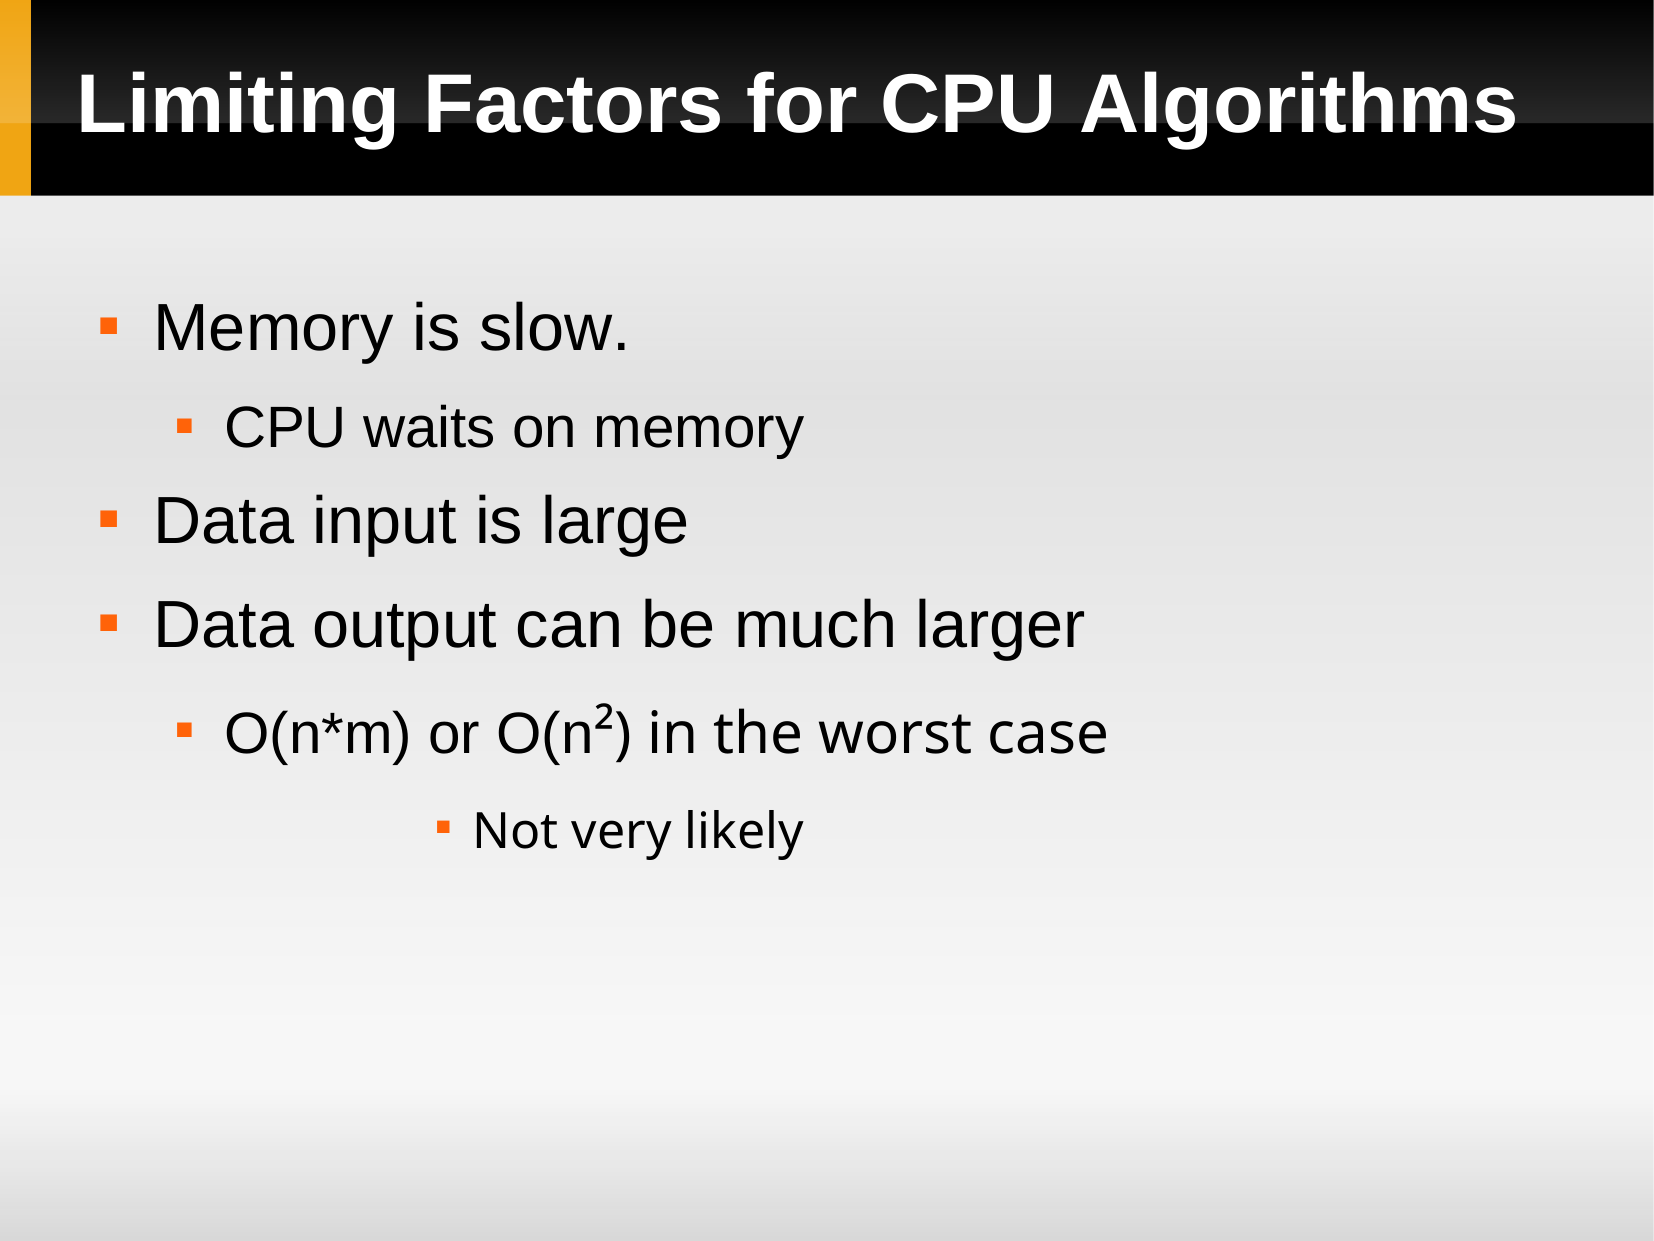

# Limiting Factors for CPU Algorithms
Memory is slow.
CPU waits on memory
Data input is large
Data output can be much larger
O(n*m) or O(n²) in the worst case
Not very likely